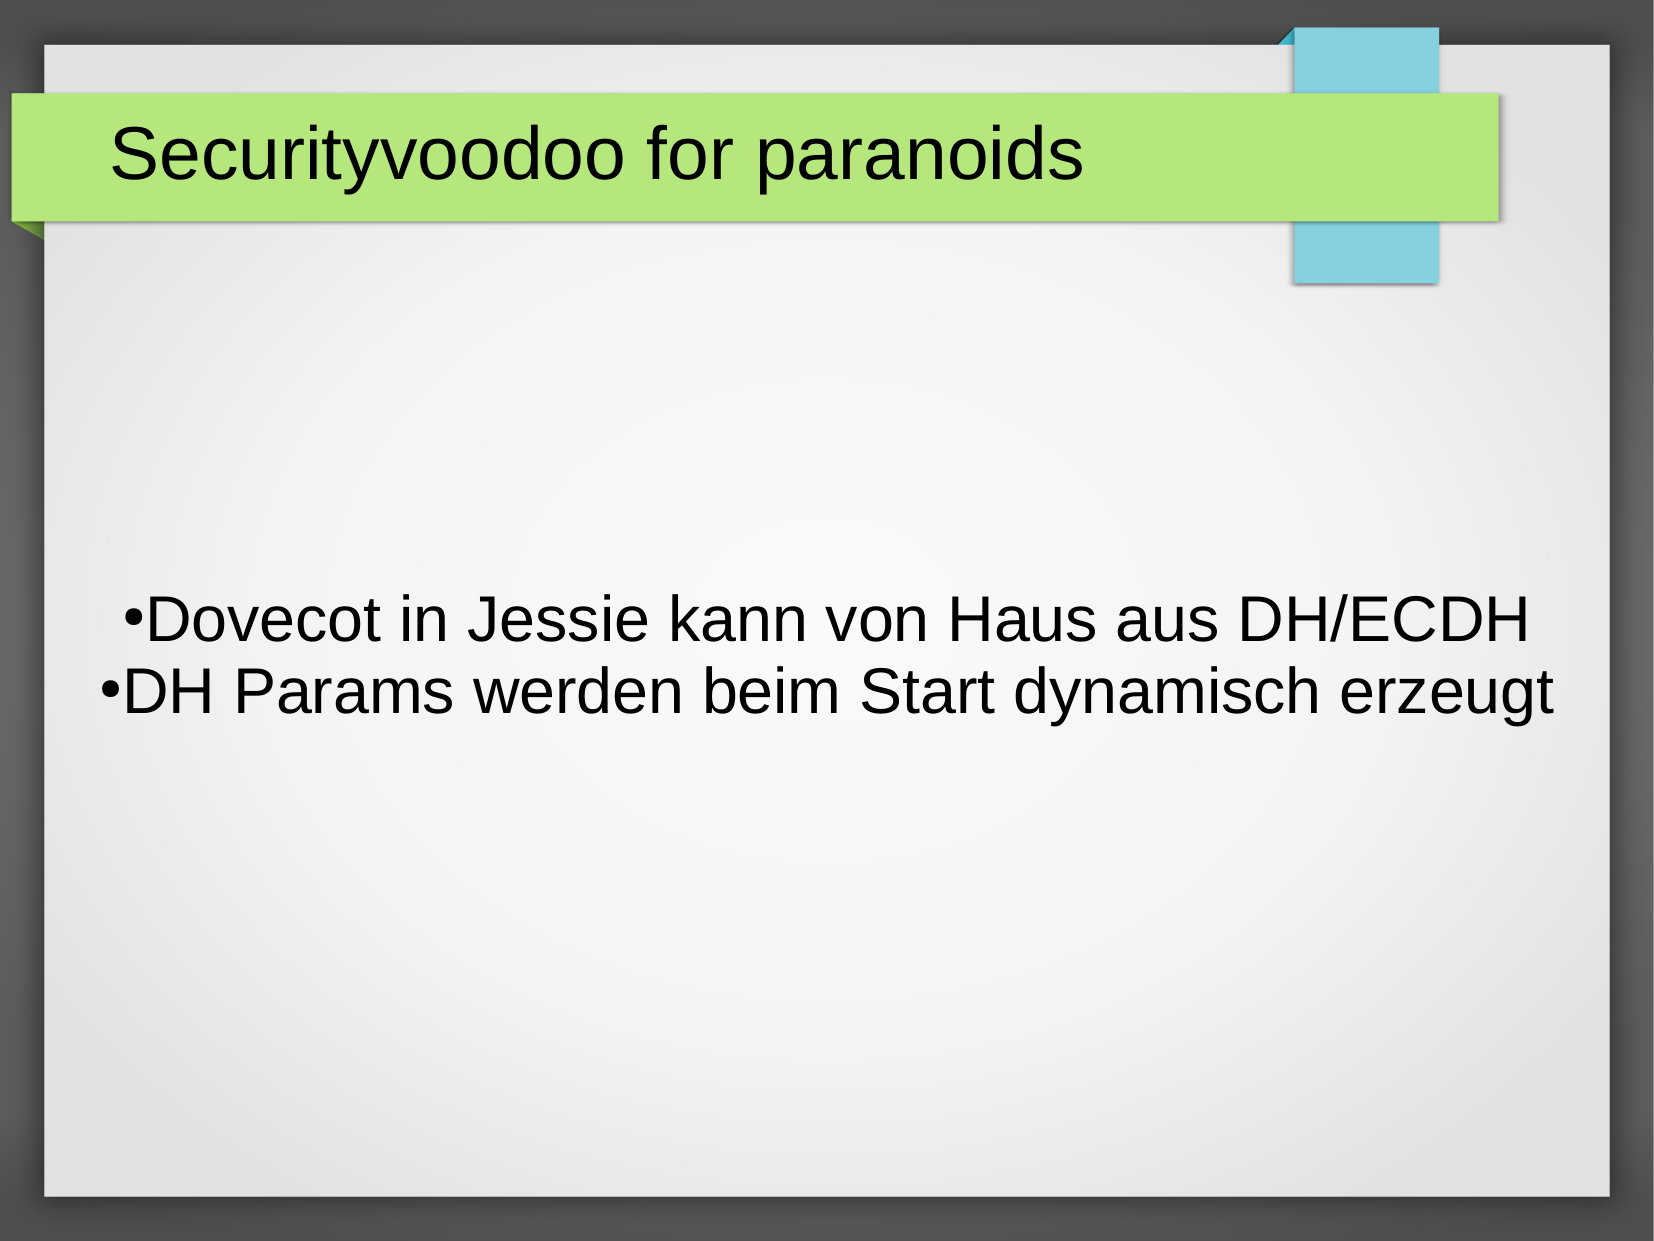

# Securityvoodoo for paranoids
Dovecot in Jessie kann von Haus aus DH/ECDH
DH Params werden beim Start dynamisch erzeugt